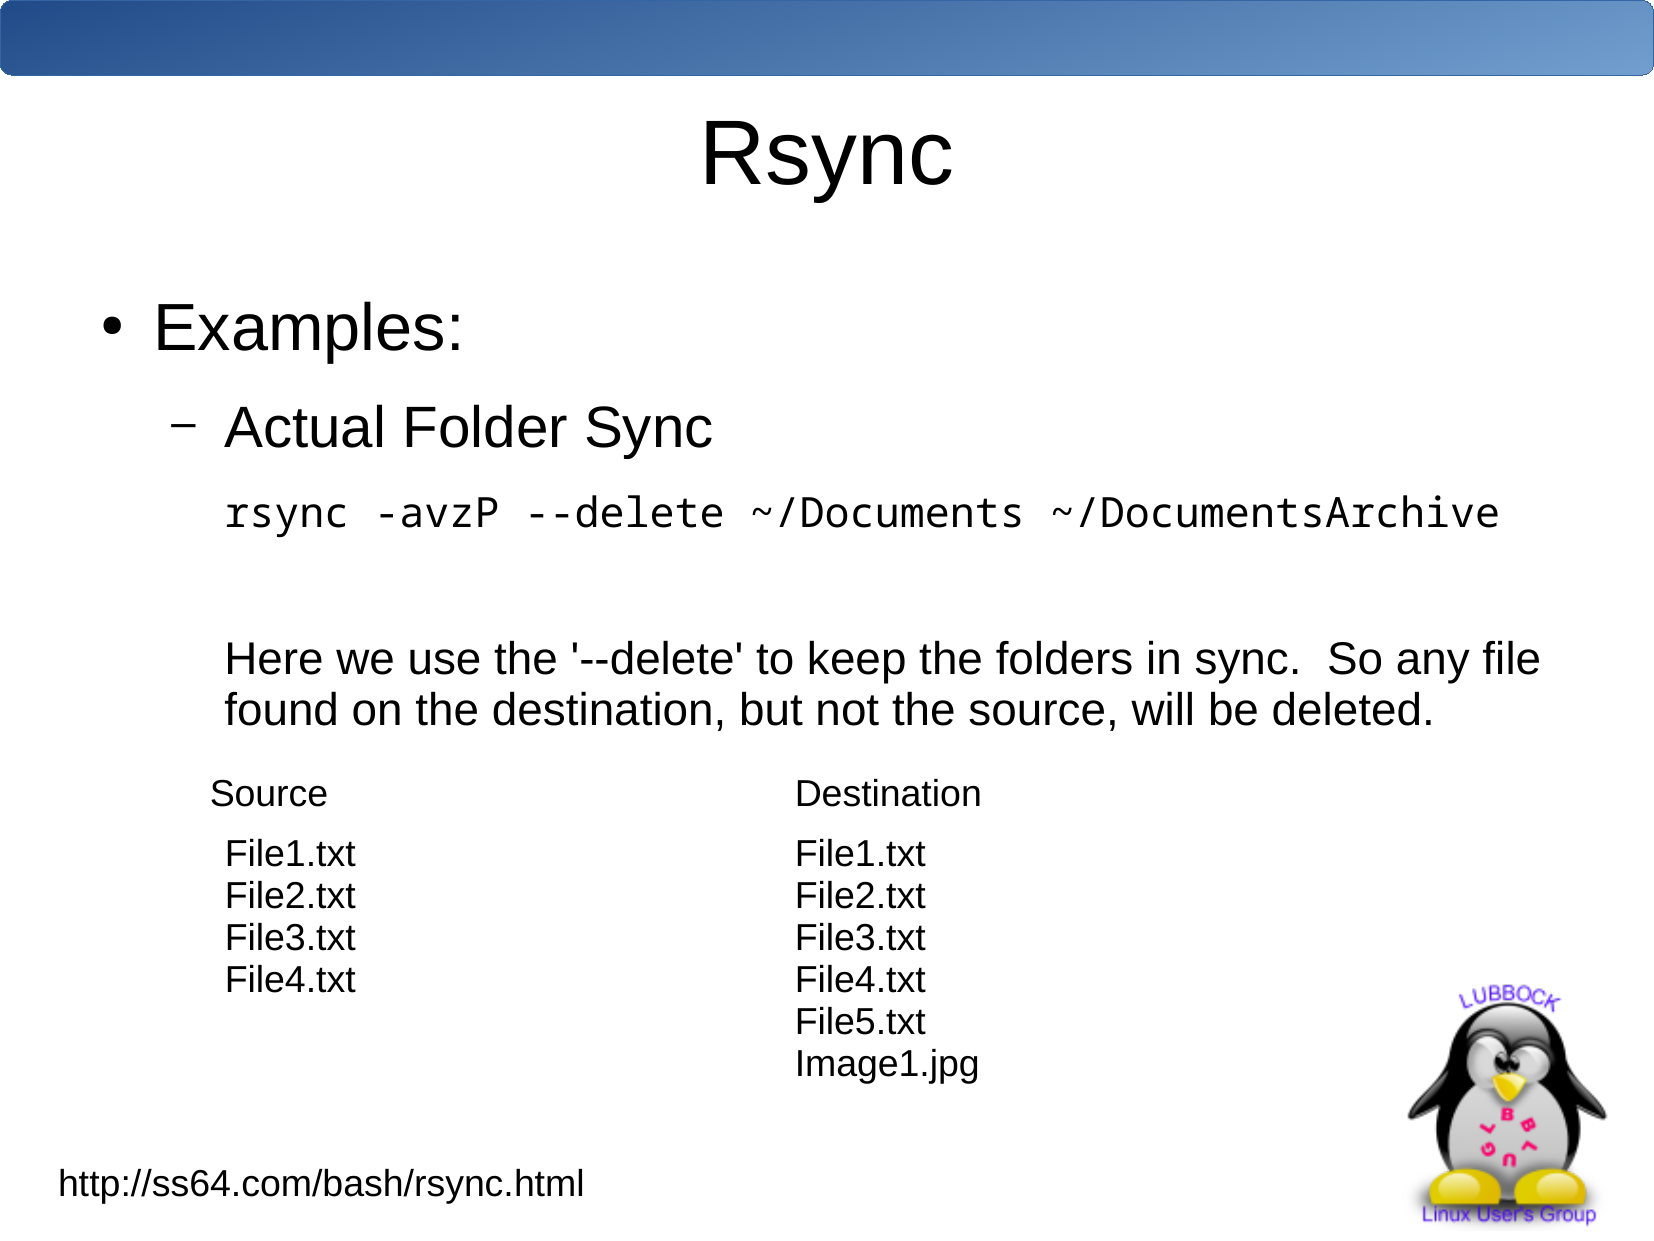

# Rsync
Examples:
Actual Folder Sync
rsync -avzP --delete ~/Documents ~/DocumentsArchive
Here we use the '--delete' to keep the folders in sync. So any file found on the destination, but not the source, will be deleted.
Source
Destination
File1.txt
File2.txt
File3.txt
File4.txt
File1.txt
File2.txt
File3.txt
File4.txt
File5.txt
Image1.jpg
http://ss64.com/bash/rsync.html